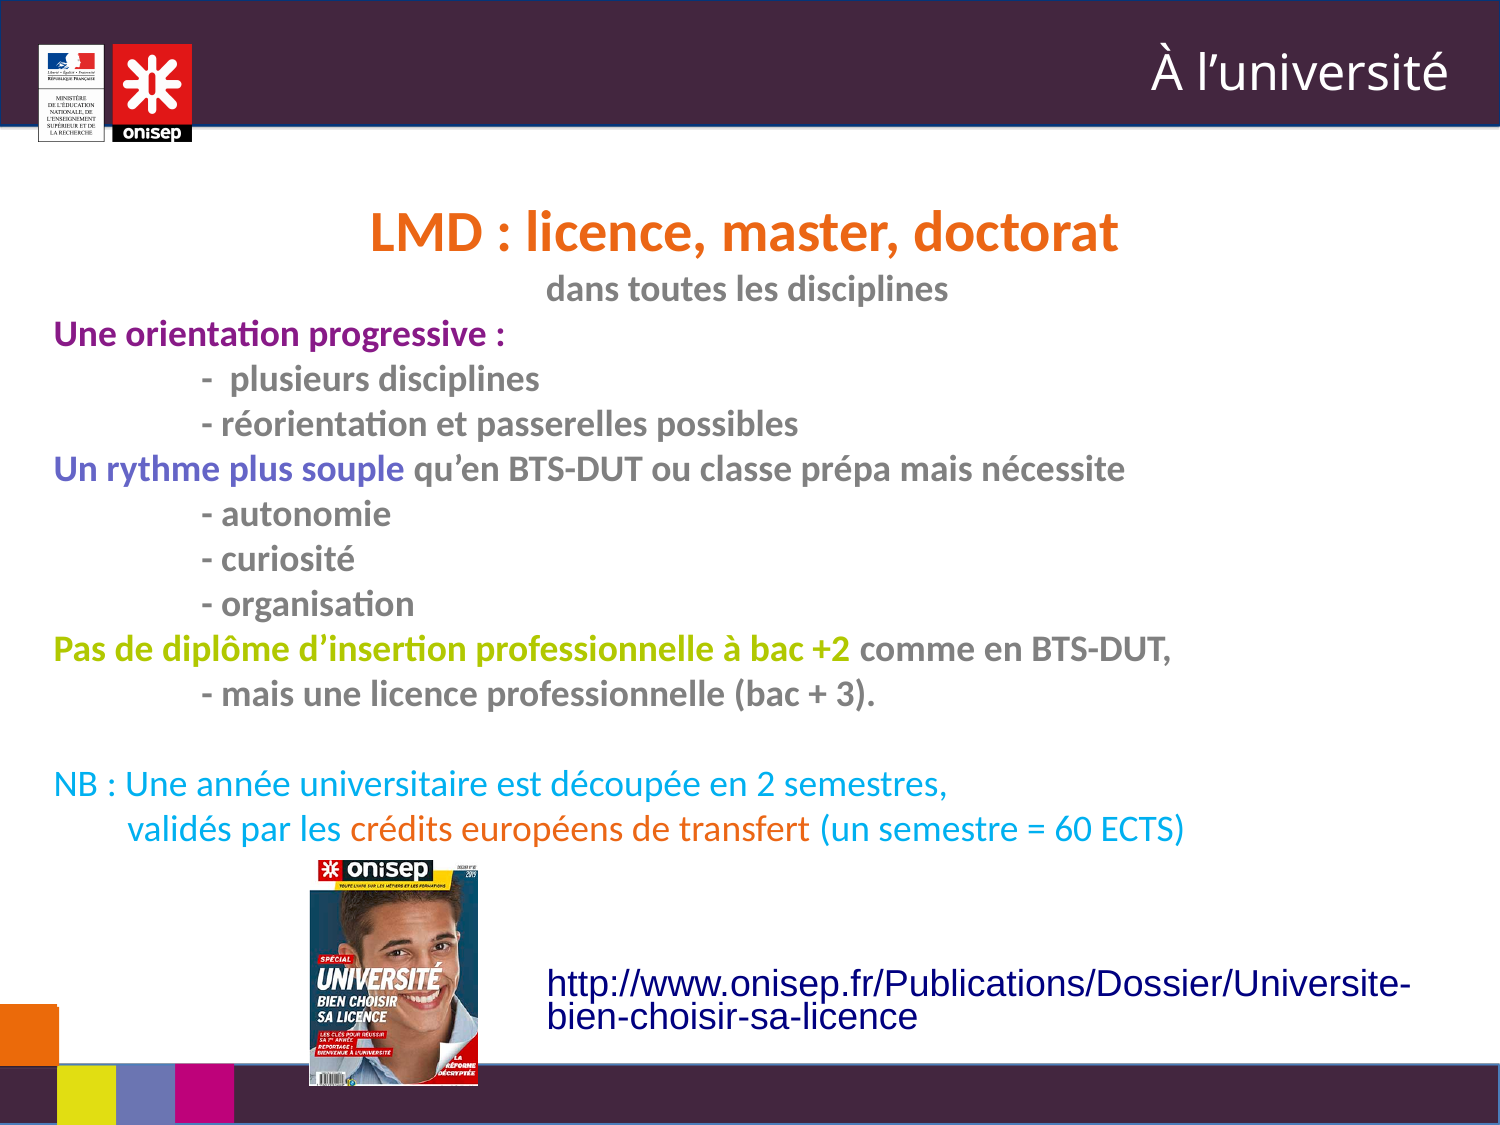

À l’université
LMD : licence, master, doctorat
dans toutes les disciplines
Une orientation progressive :
		- plusieurs disciplines
		- réorientation et passerelles possibles
Un rythme plus souple qu’en BTS-DUT ou classe prépa mais nécessite
		- autonomie
		- curiosité
		- organisation
Pas de diplôme d’insertion professionnelle à bac +2 comme en BTS-DUT,
		- mais une licence professionnelle (bac + 3).
NB : Une année universitaire est découpée en 2 semestres,
	validés par les crédits européens de transfert (un semestre = 60 ECTS)
http://www.onisep.fr/Publications/Dossier/Universite-bien-choisir-sa-licence